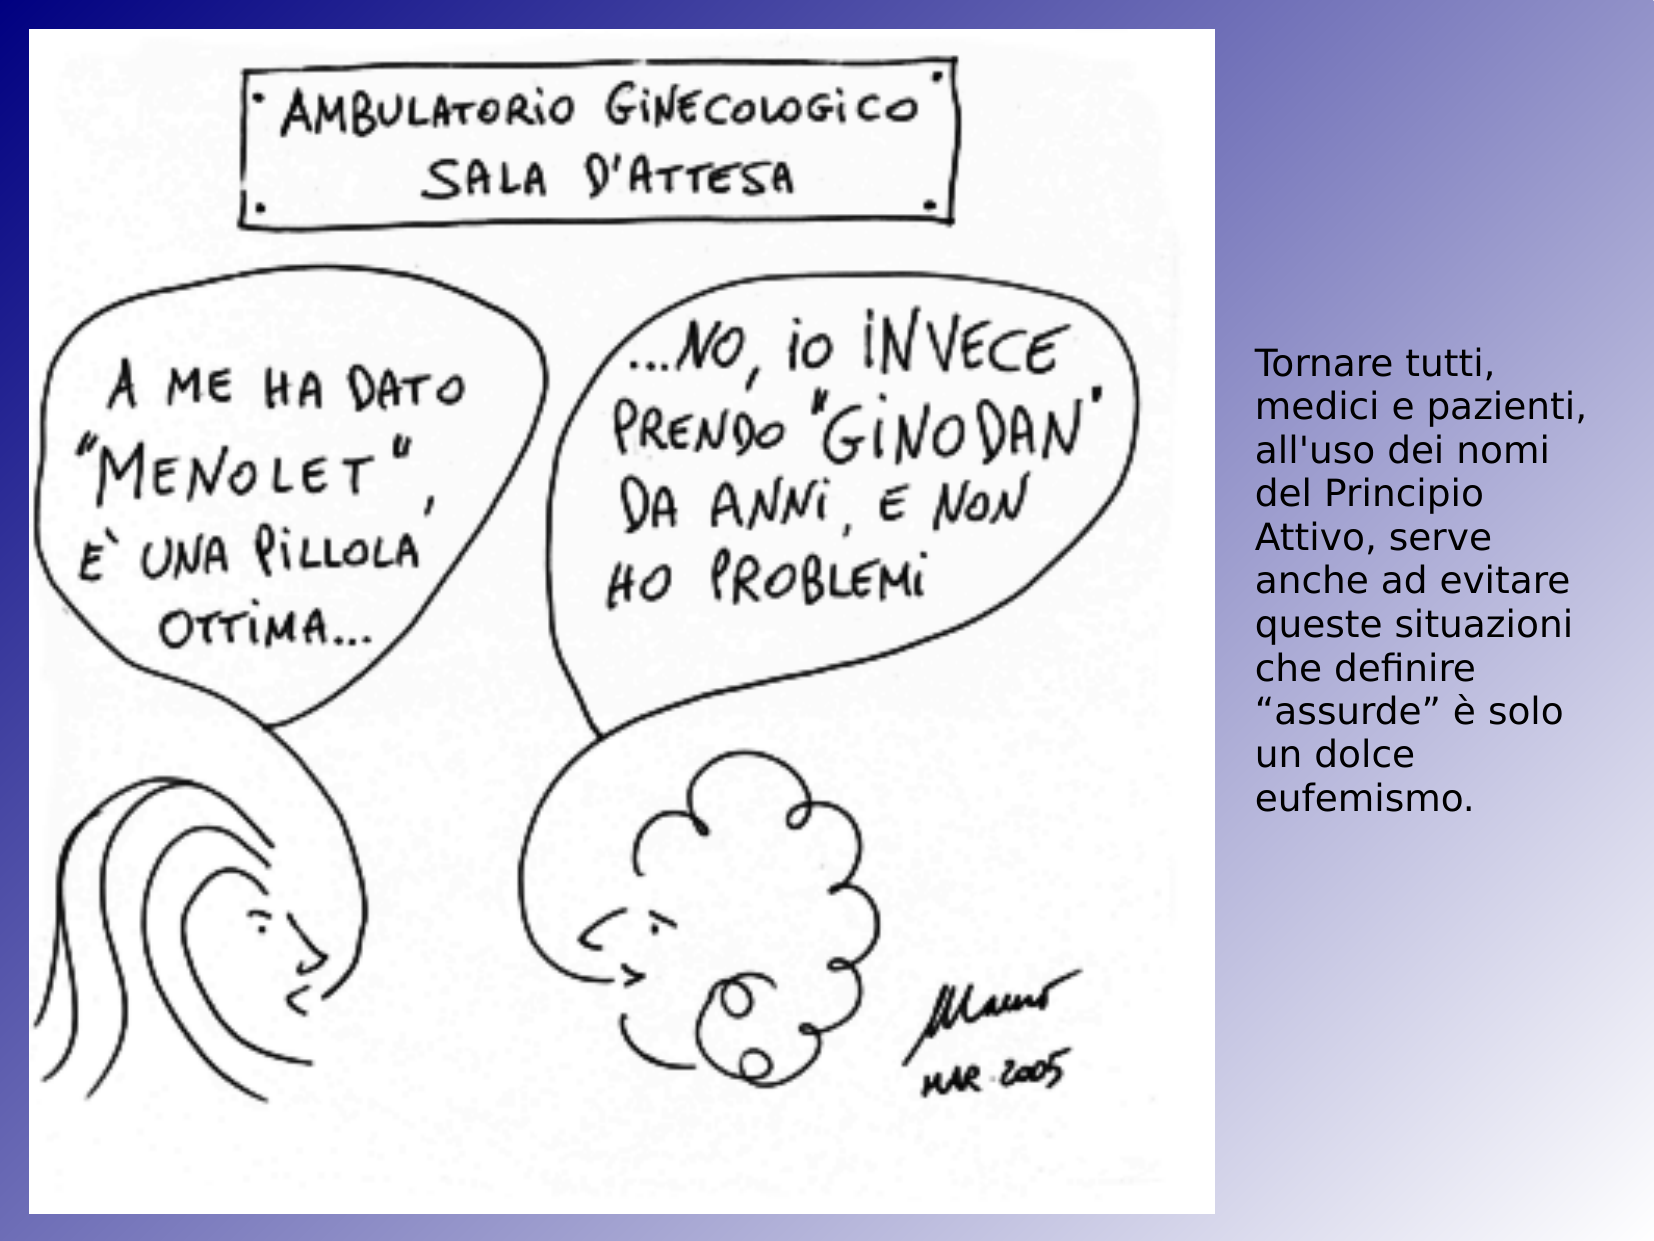

Tornare tutti, medici e pazienti, all'uso dei nomi del Principio Attivo, serve anche ad evitare queste situazioni che definire “assurde” è solo un dolce eufemismo.